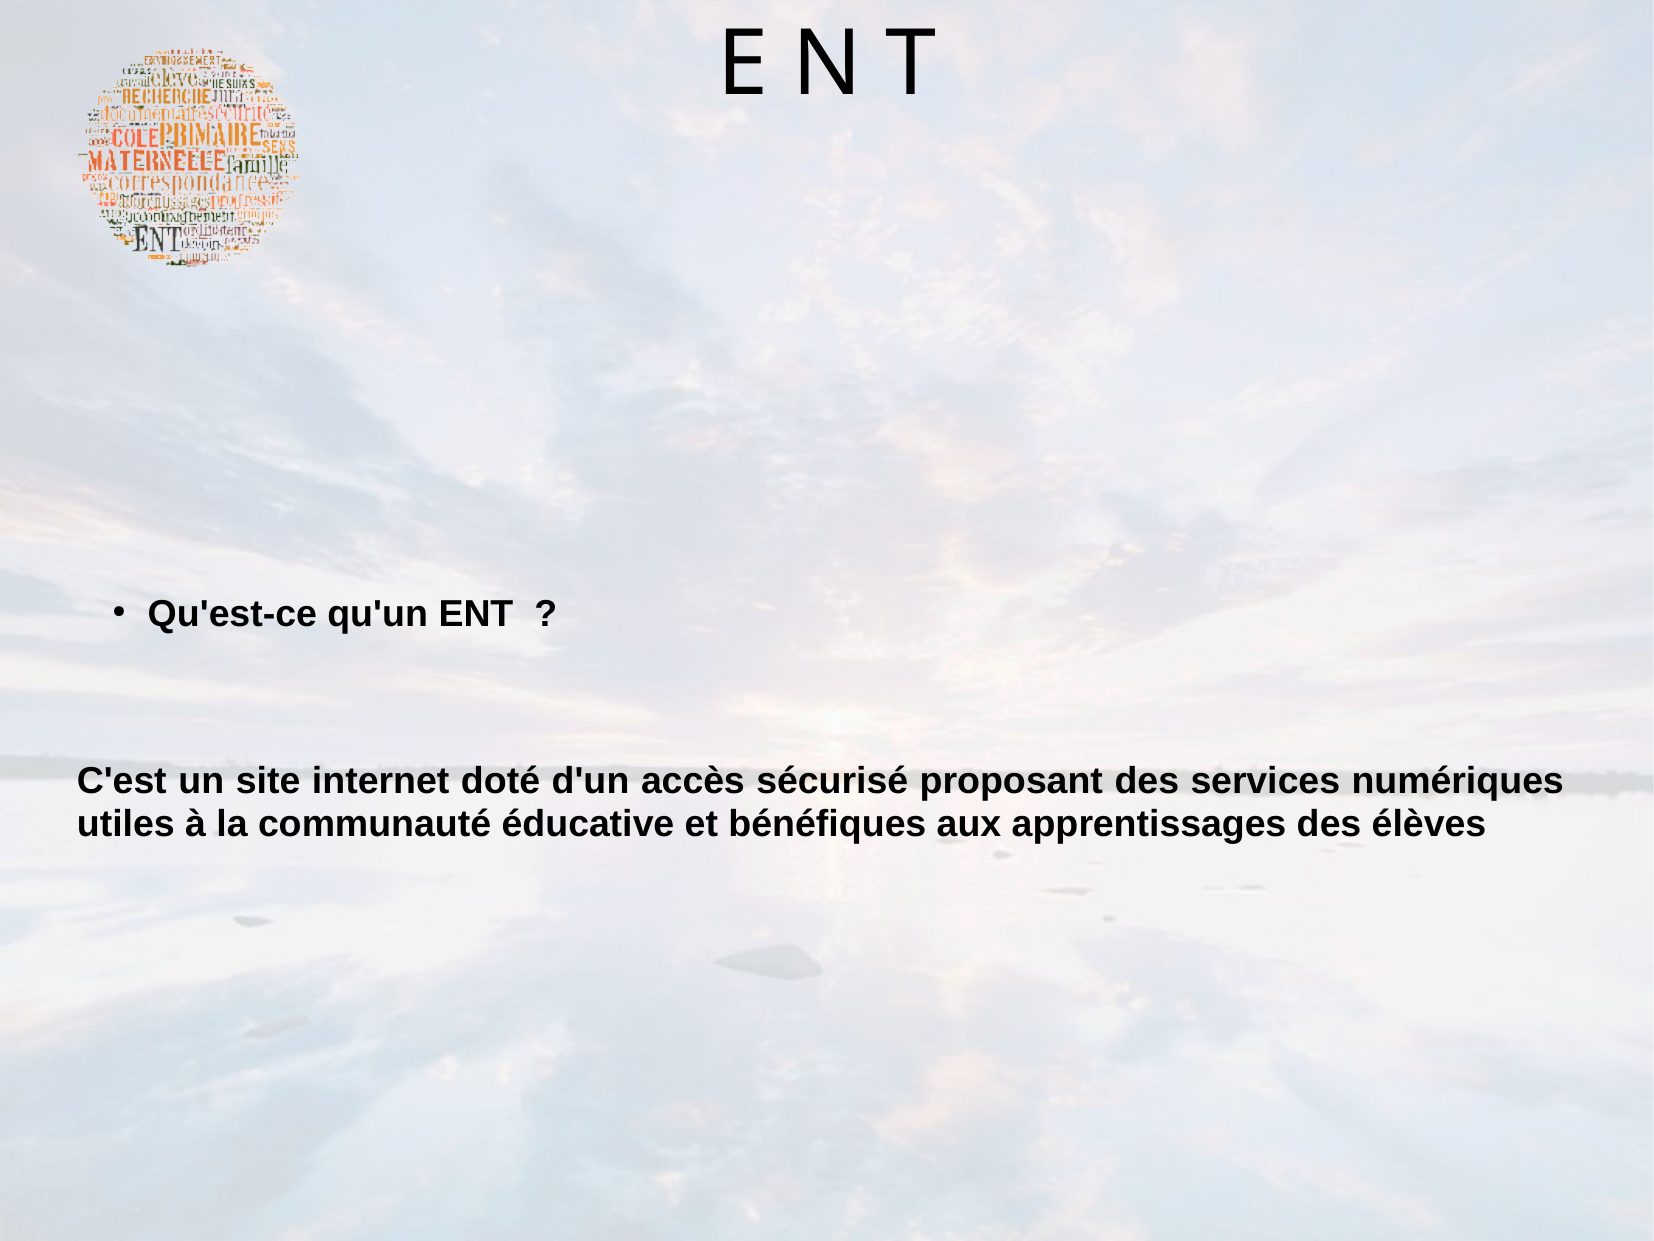

E N T
# Qu'est-ce qu'un ENT  ?
C'est un site internet doté d'un accès sécurisé proposant des services numériques utiles à la communauté éducative et bénéfiques aux apprentissages des élèves